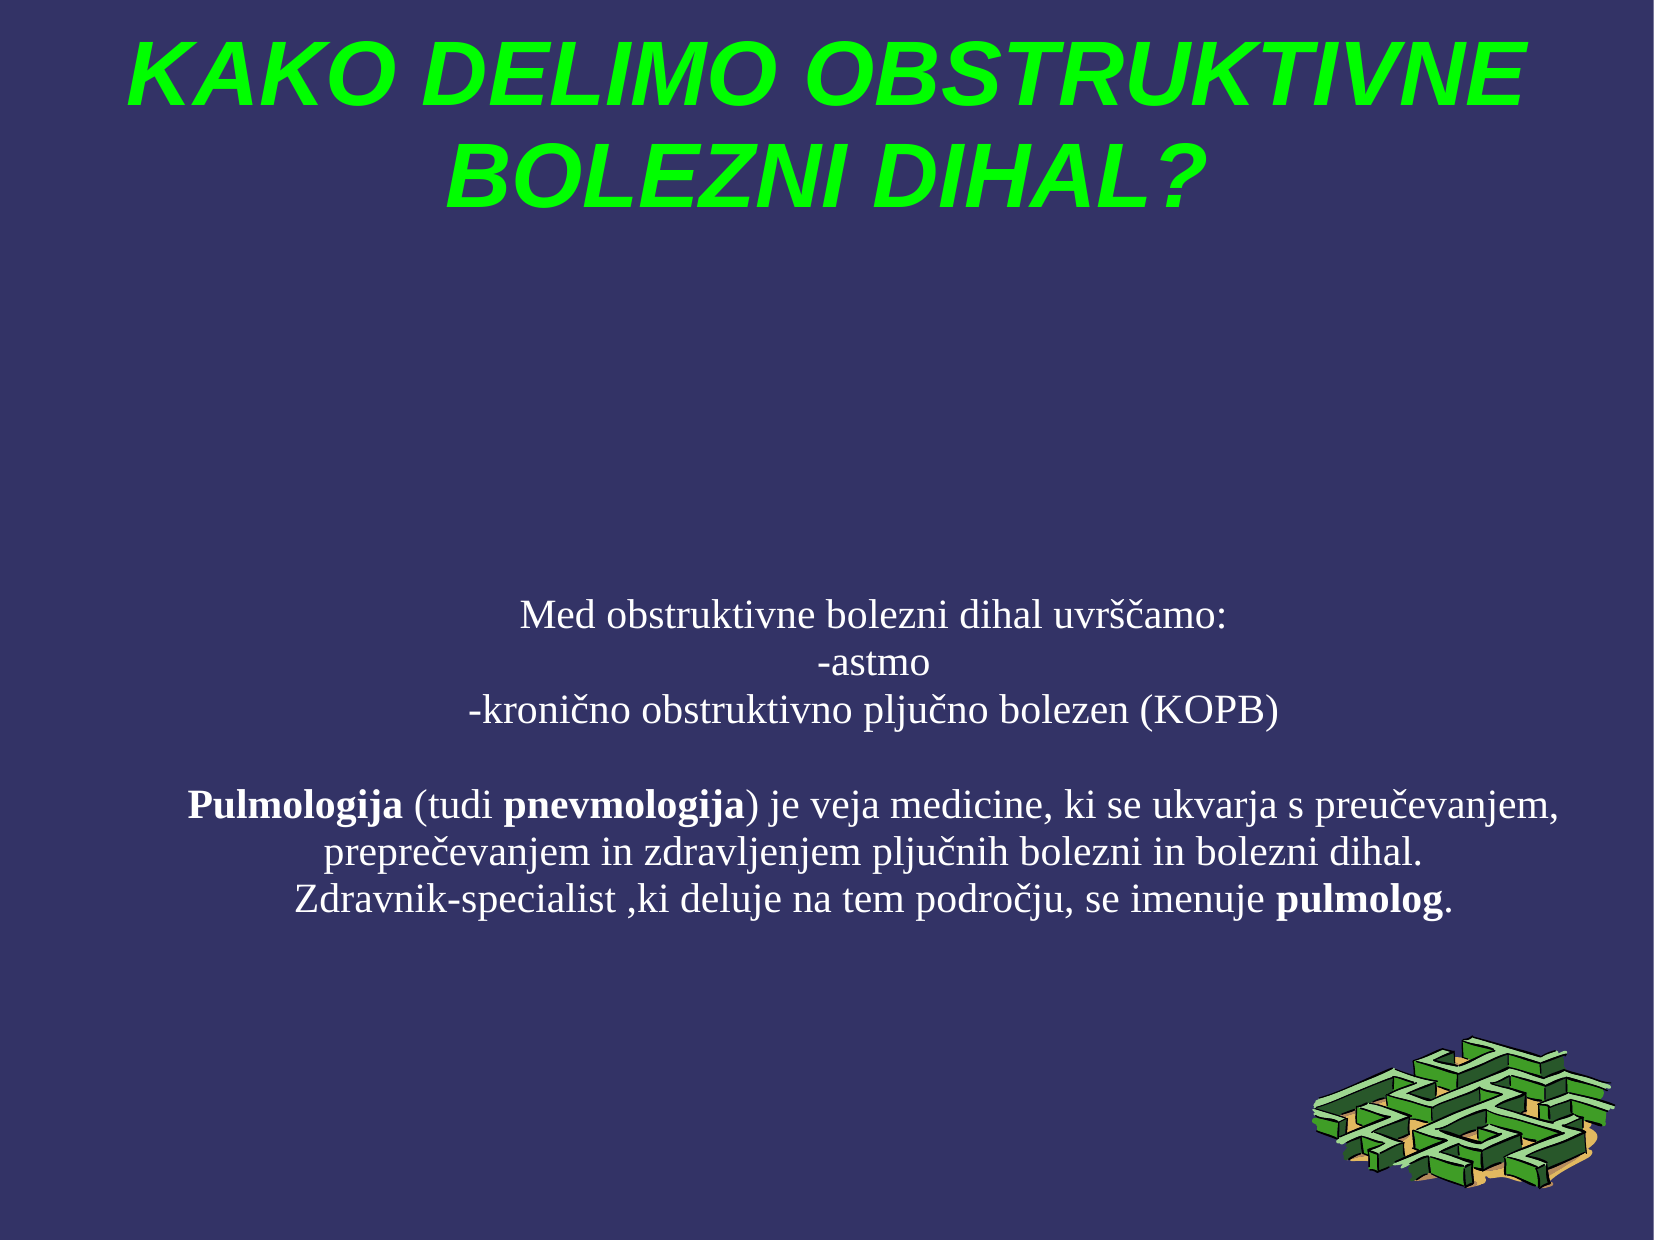

# KAKO DELIMO OBSTRUKTIVNE BOLEZNI DIHAL?
Med obstruktivne bolezni dihal uvrščamo:
-astmo
-kronično obstruktivno pljučno bolezen (KOPB)
Pulmologija (tudi pnevmologija) je veja medicine, ki se ukvarja s preučevanjem, preprečevanjem in zdravljenjem pljučnih bolezni in bolezni dihal.
Zdravnik-specialist ,ki deluje na tem področju, se imenuje pulmolog.